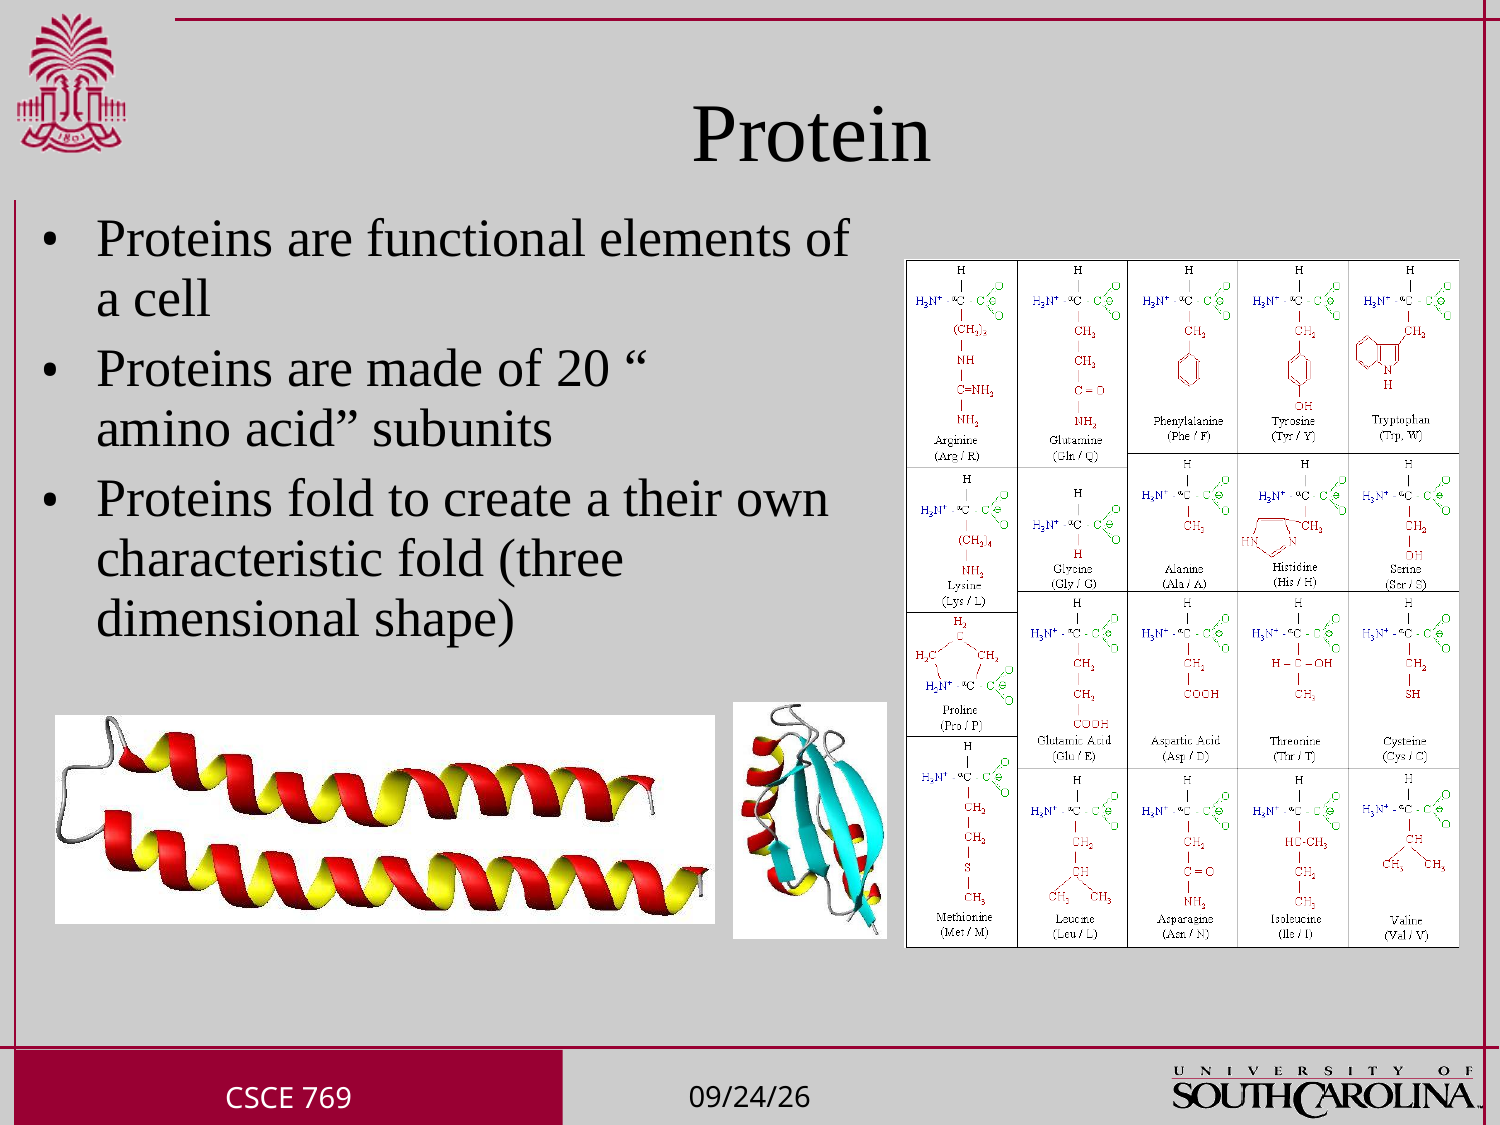

# Protein
Proteins are functional elements of a cell
Proteins are made of 20 “amino acid” subunits
Proteins fold to create a their own characteristic fold (three dimensional shape)